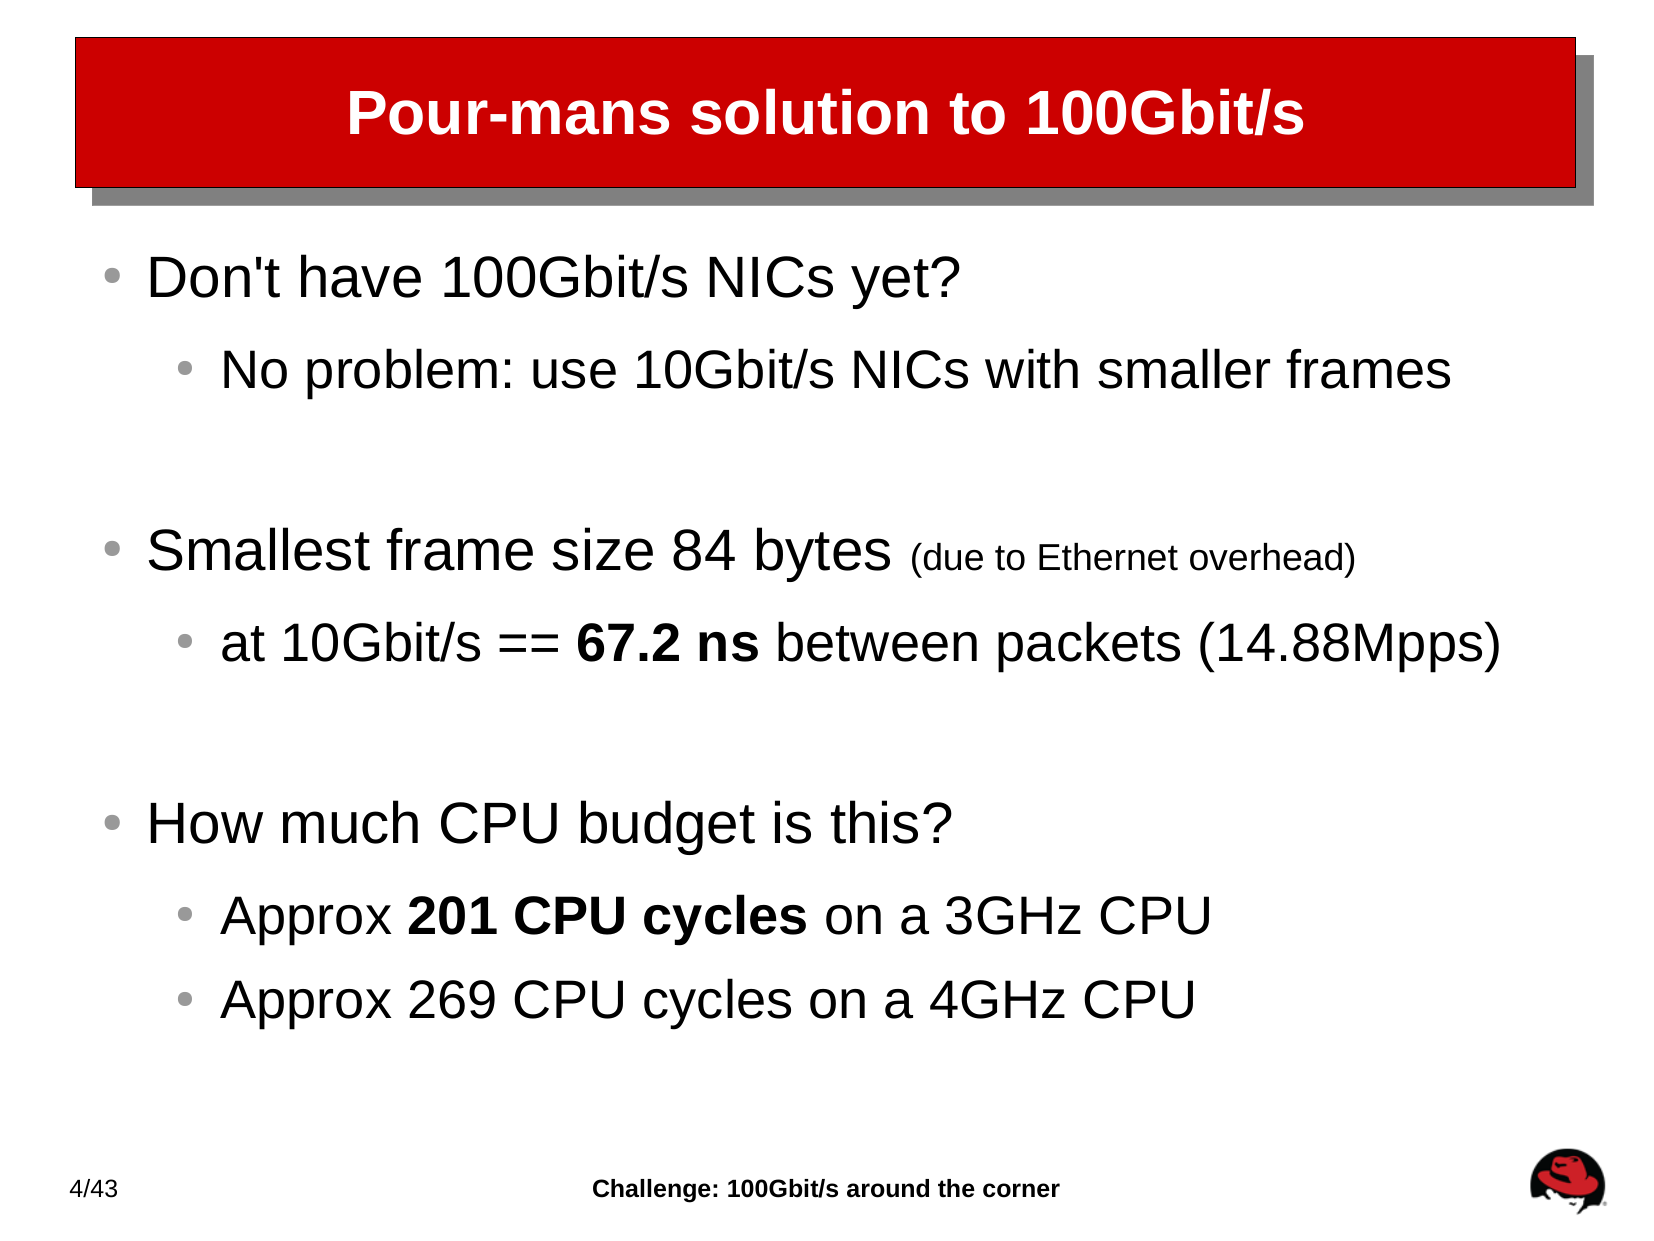

# Pour-mans solution to 100Gbit/s
Don't have 100Gbit/s NICs yet?
No problem: use 10Gbit/s NICs with smaller frames
Smallest frame size 84 bytes (due to Ethernet overhead)
at 10Gbit/s == 67.2 ns between packets (14.88Mpps)
How much CPU budget is this?
Approx 201 CPU cycles on a 3GHz CPU
Approx 269 CPU cycles on a 4GHz CPU